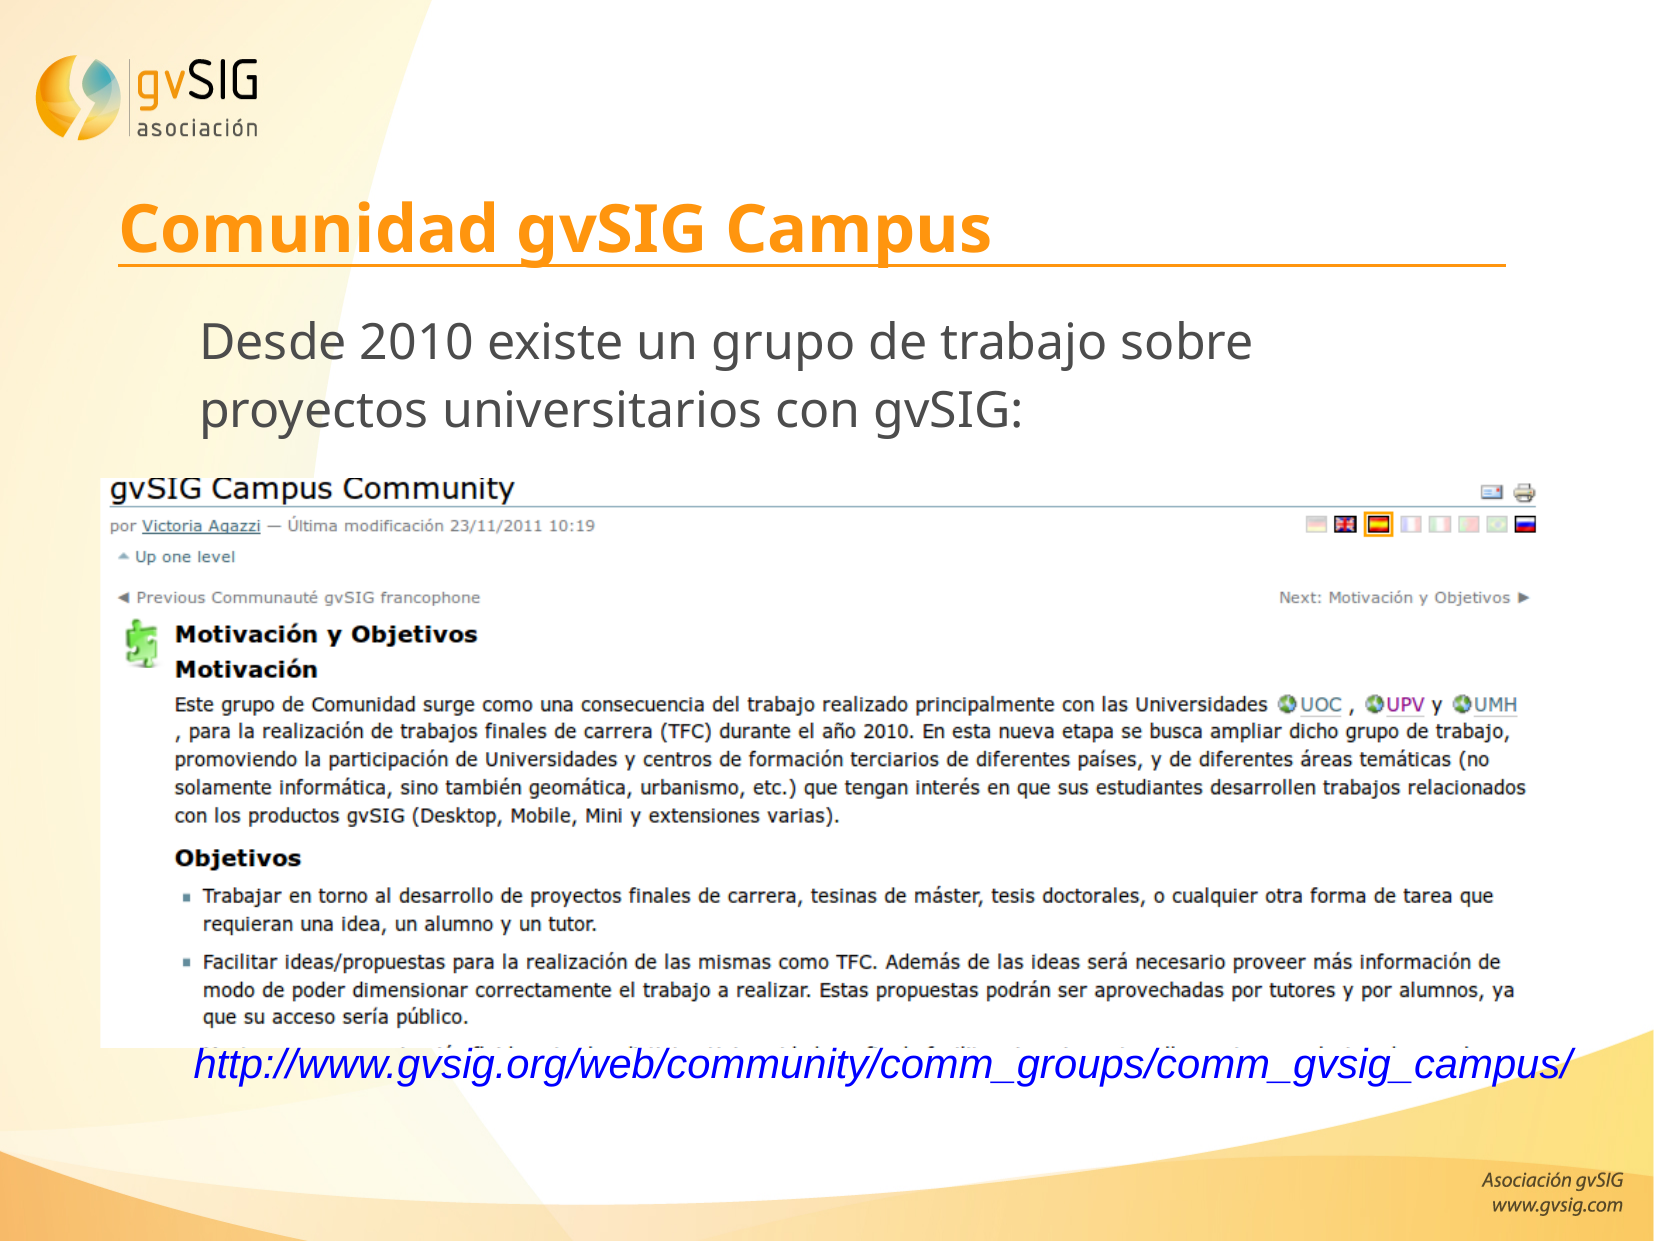

# Comunidad gvSIG Campus
Desde 2010 existe un grupo de trabajo sobre proyectos universitarios con gvSIG:
http://www.gvsig.org/web/community/comm_groups/comm_gvsig_campus/